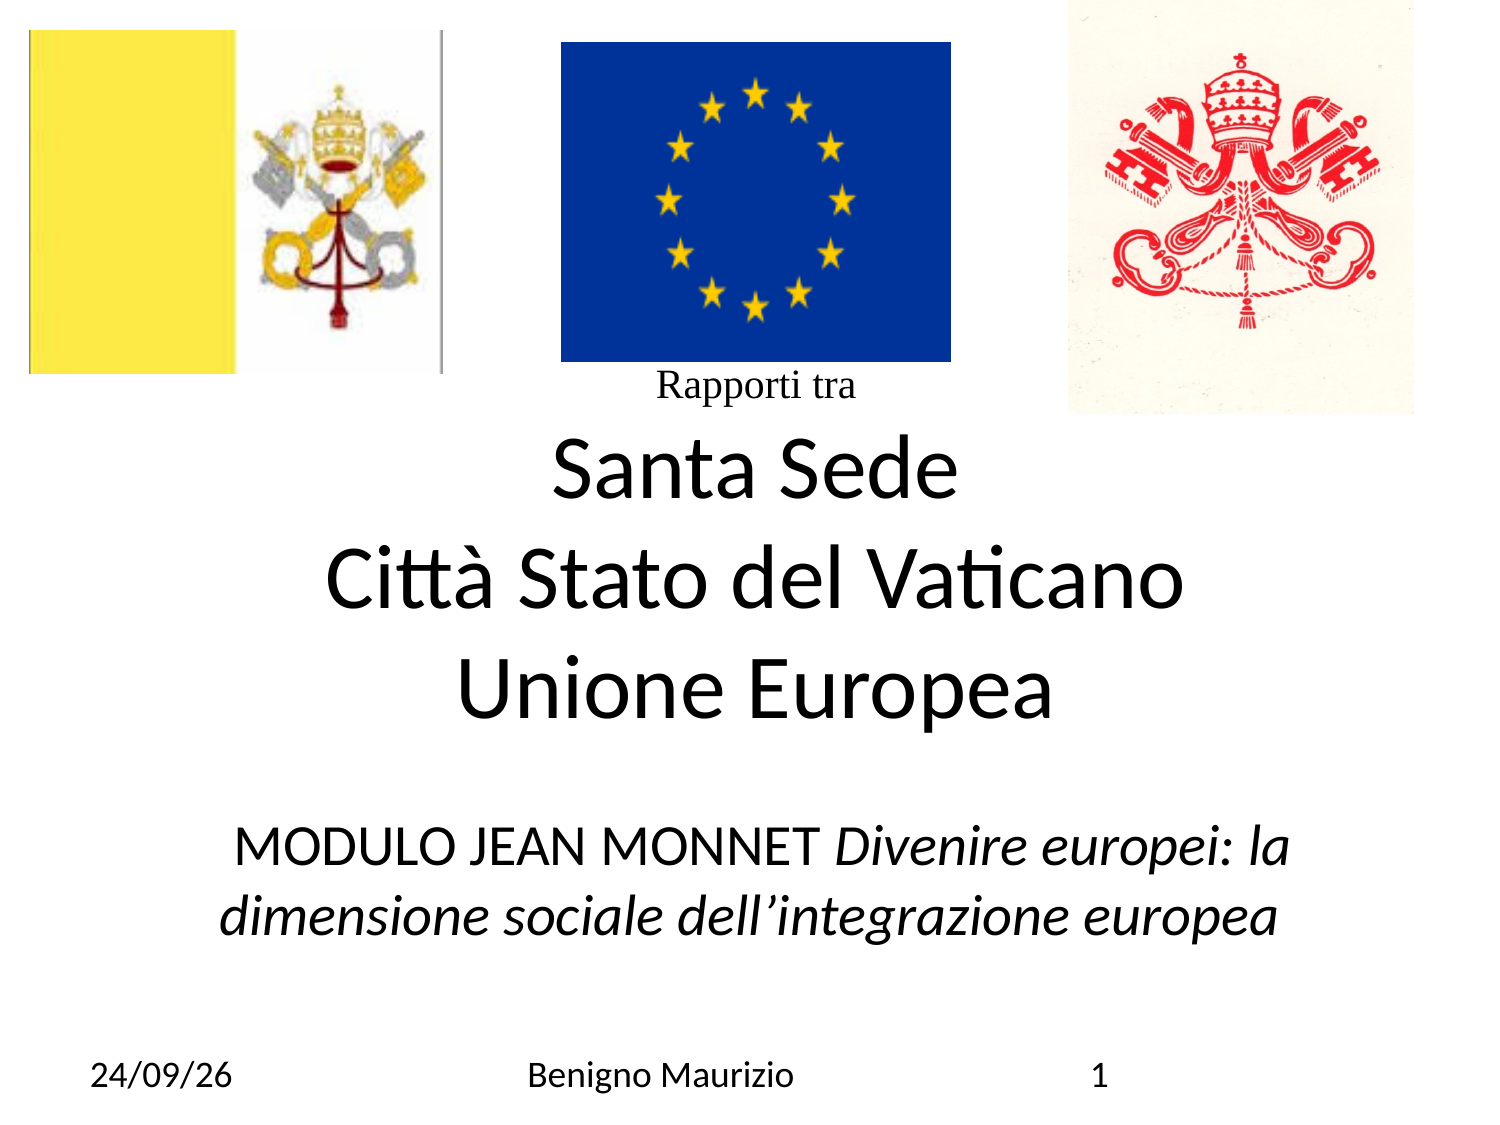

# Rapporti tra Santa Sede Città Stato del Vaticano Unione Europea MODULO JEAN MONNET Divenire europei: la dimensione sociale dell’integrazione europea
Benigno Maurizio